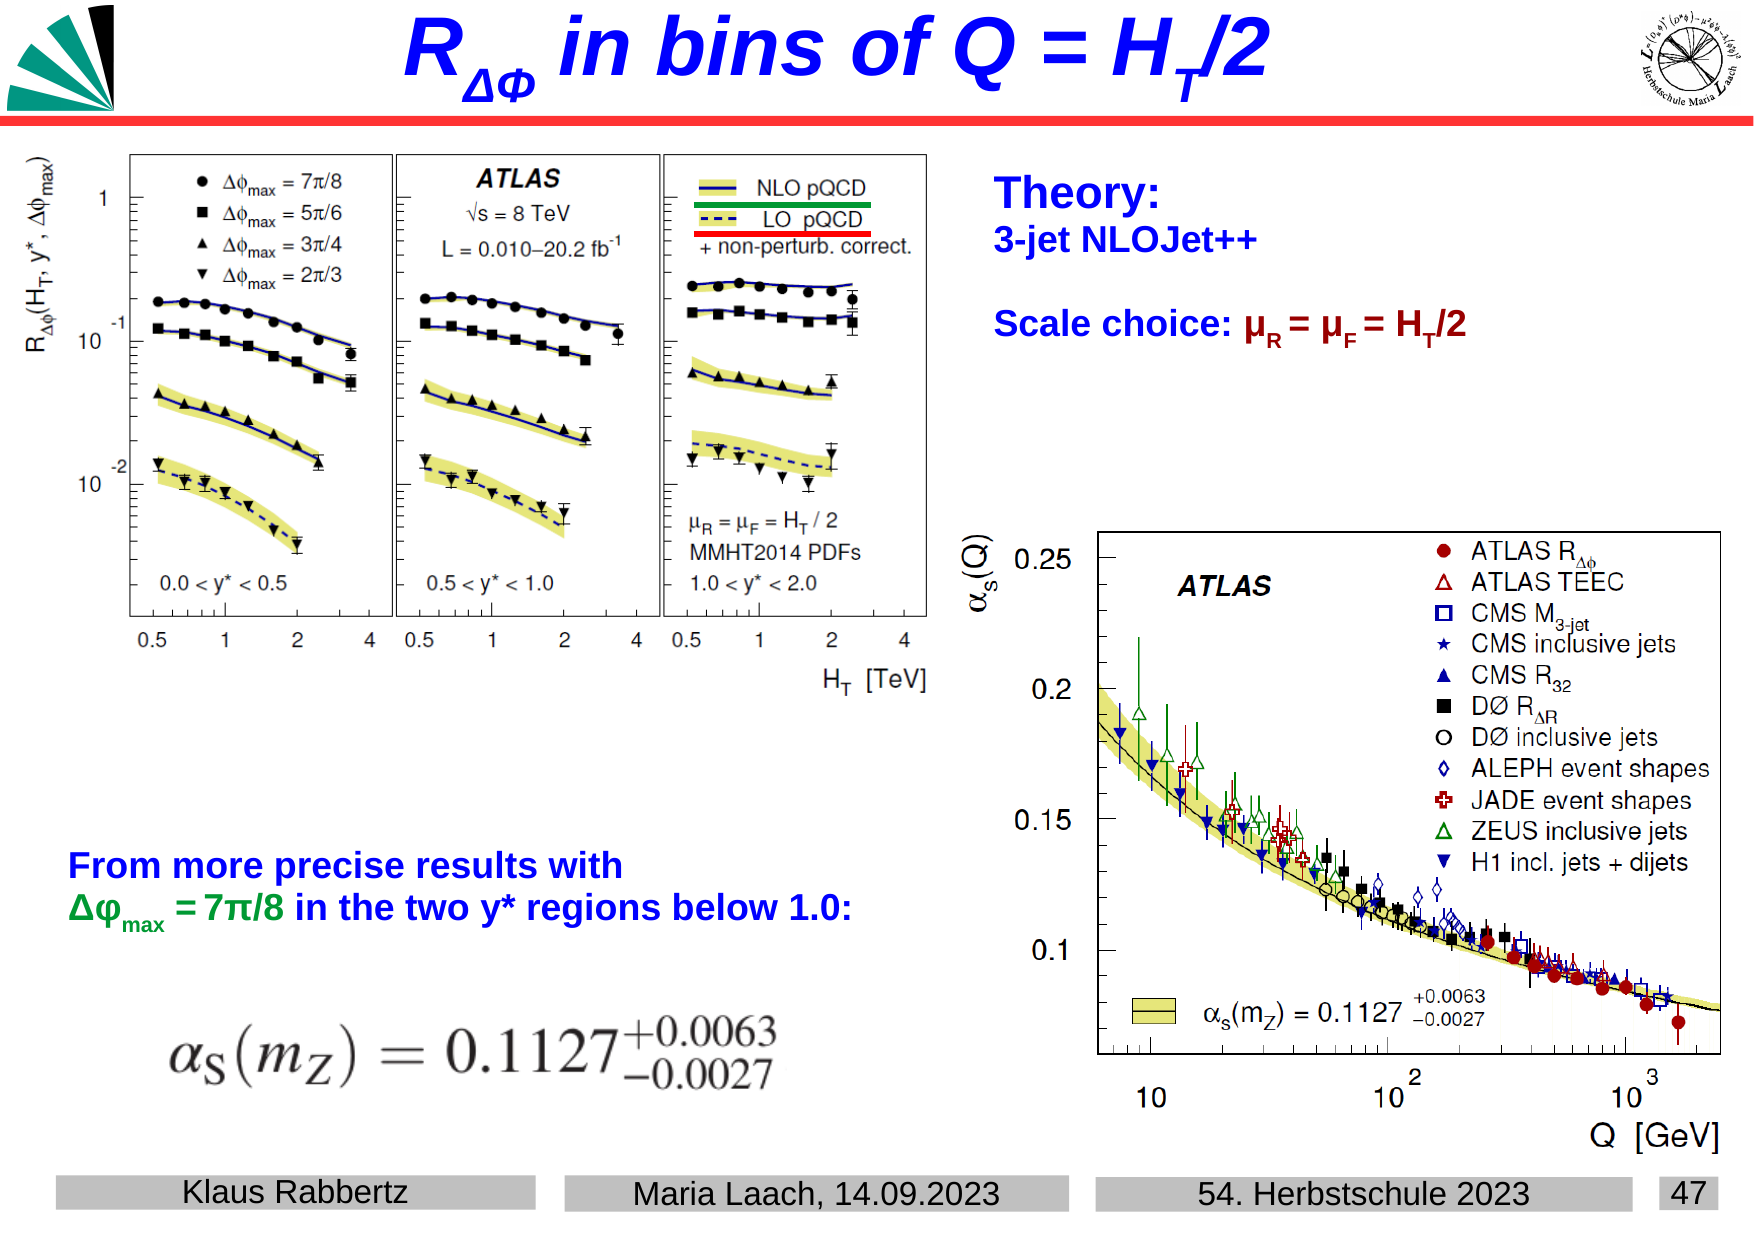

# RΔΦ in bins of Q = HT/2
Theory:
3-jet NLOJet++
Scale choice: μR = μF = HT/2
From more precise results with
Δφmax = 7π/8 in the two y* regions below 1.0: